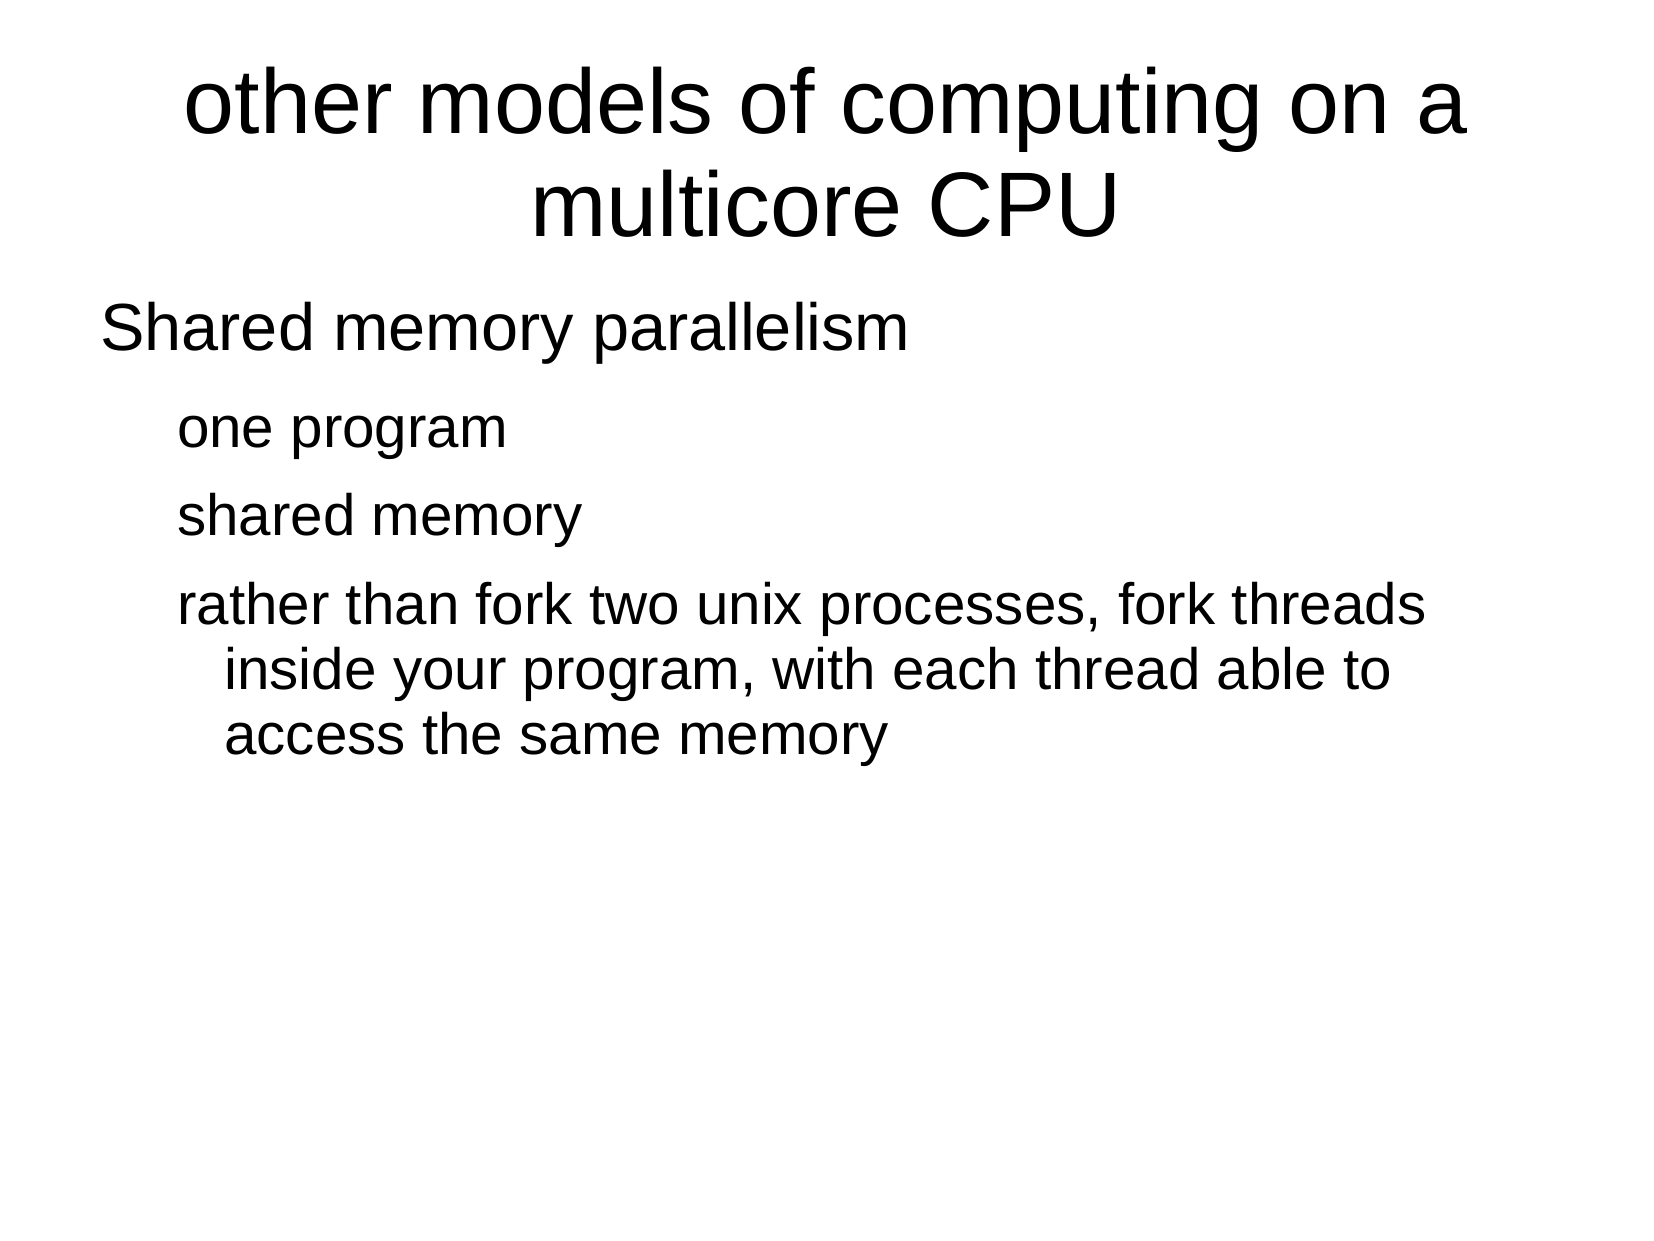

# other models of computing on a multicore CPU
Shared memory parallelism
one program
shared memory
rather than fork two unix processes, fork threads inside your program, with each thread able to access the same memory